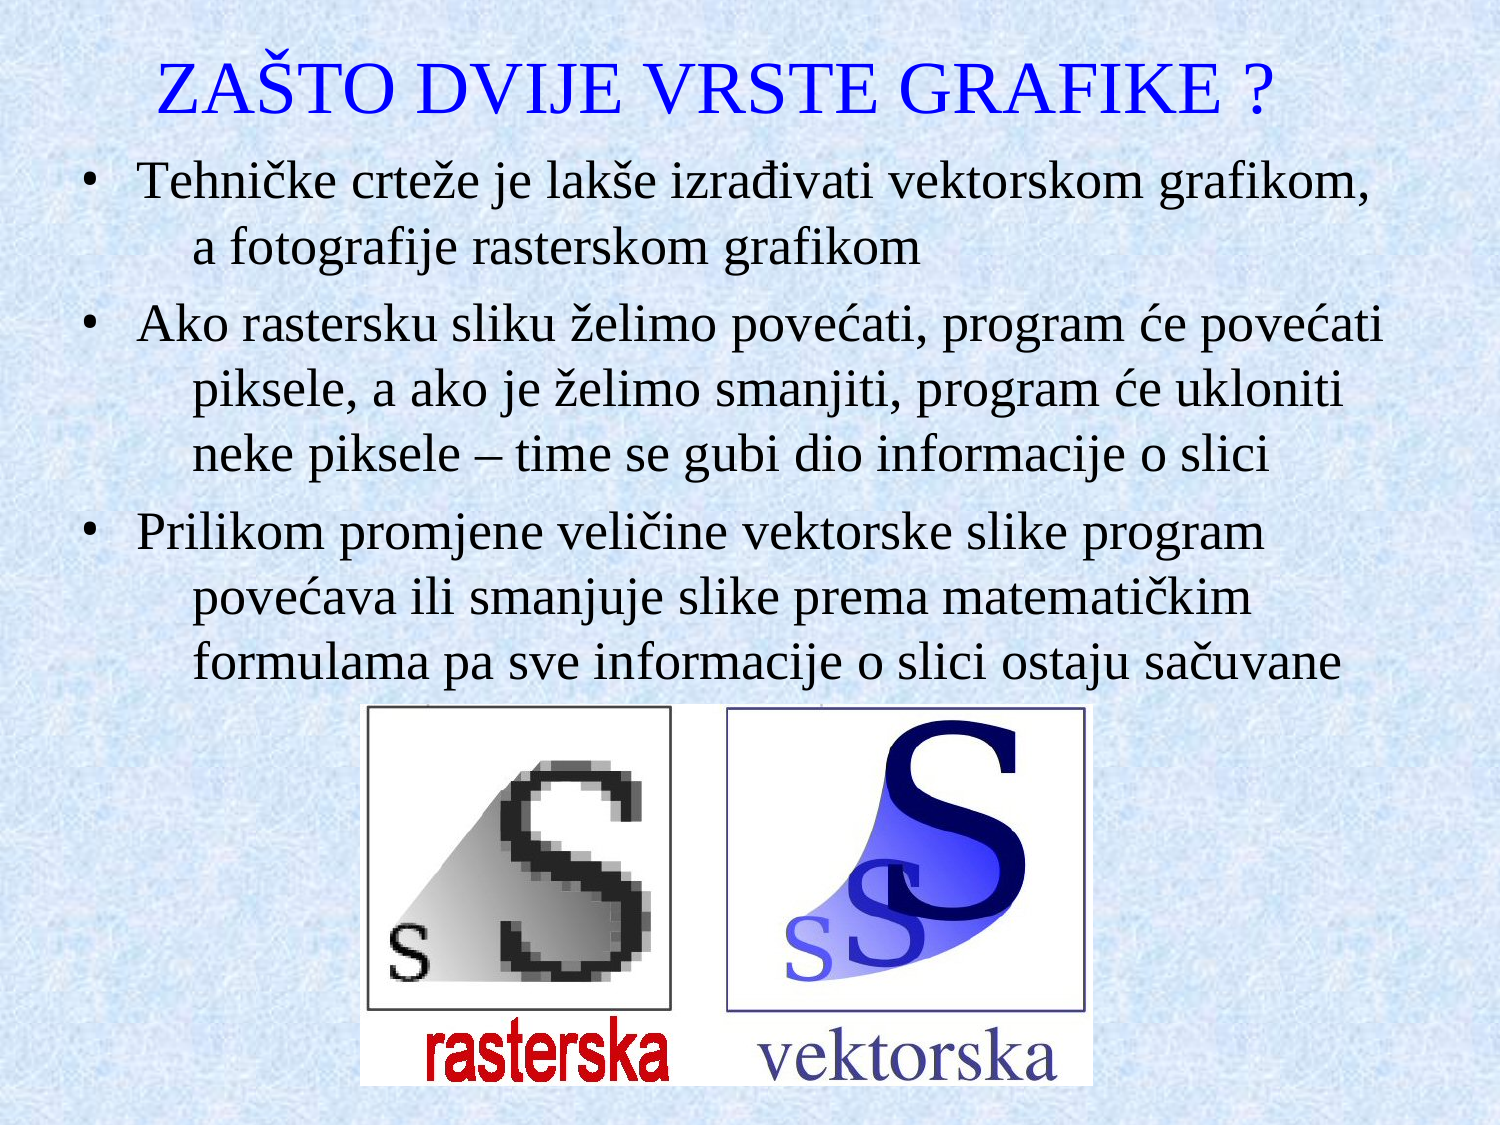

# ZAŠTO DVIJE VRSTE GRAFIKE ?
Tehničke crteže je lakše izrađivati vektorskom grafikom, a fotografije rasterskom grafikom
Ako rastersku sliku želimo povećati, program će povećati piksele, a ako je želimo smanjiti, program će ukloniti neke piksele – time se gubi dio informacije o slici
Prilikom promjene veličine vektorske slike program povećava ili smanjuje slike prema matematičkim formulama pa sve informacije o slici ostaju sačuvane